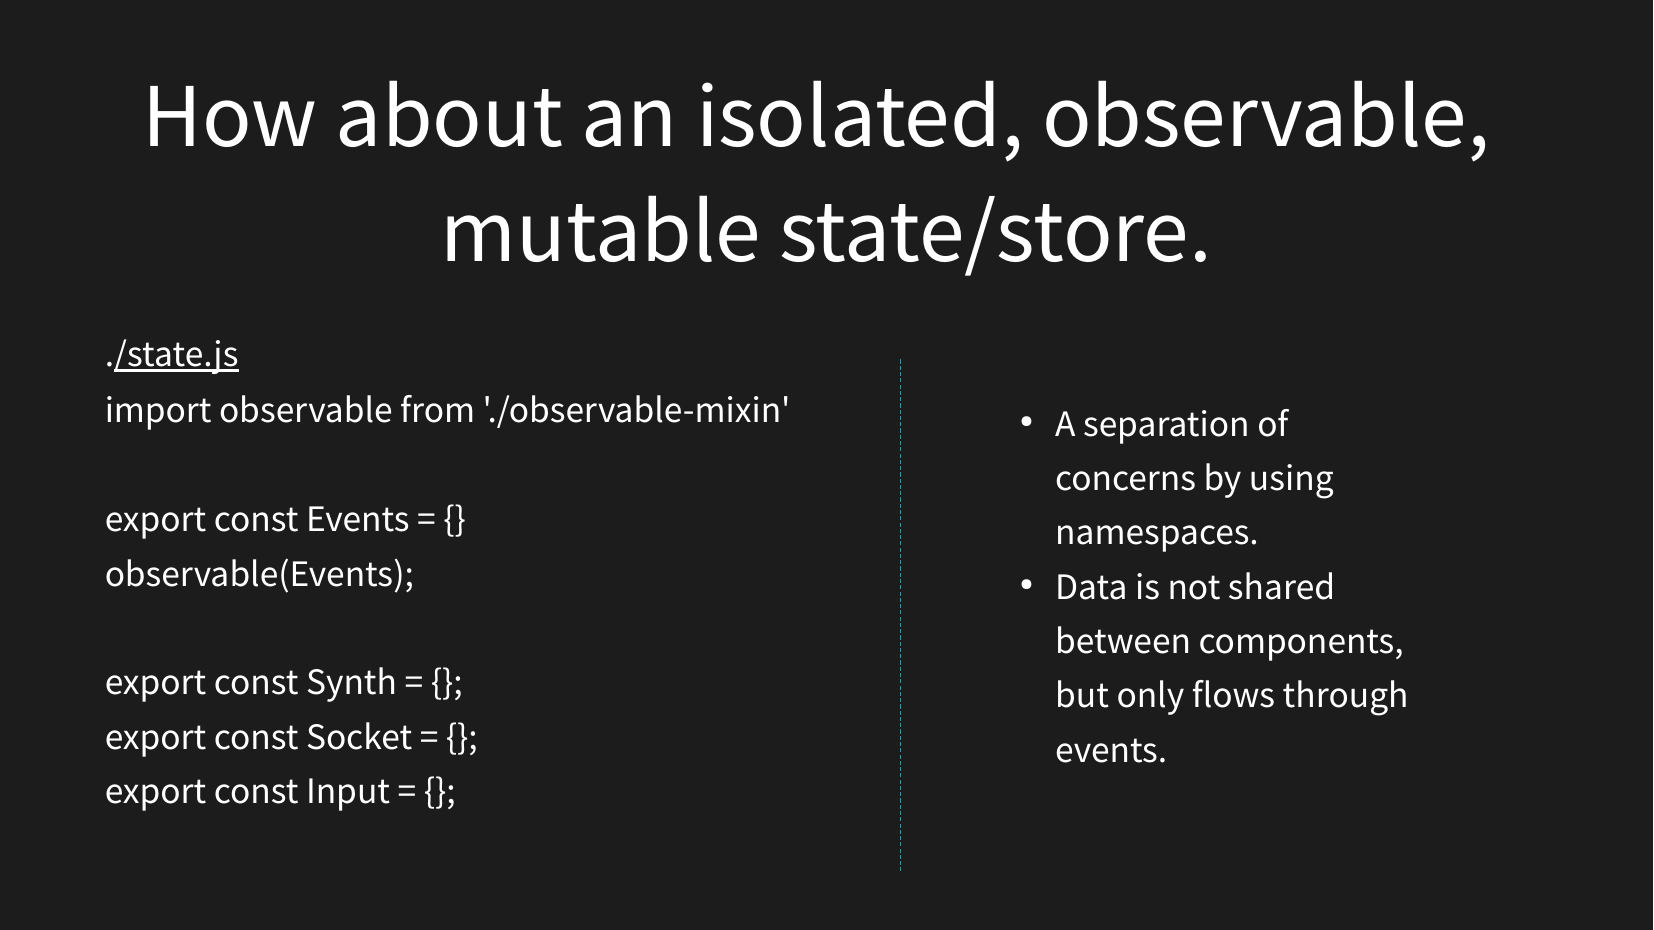

# How about an isolated, observable, mutable state/store.
./state.js
import observable from './observable-mixin'
export const Events = {}
observable(Events);
export const Synth = {};
export const Socket = {};
export const Input = {};
A separation of concerns by using namespaces.
Data is not shared between components, but only flows through events.